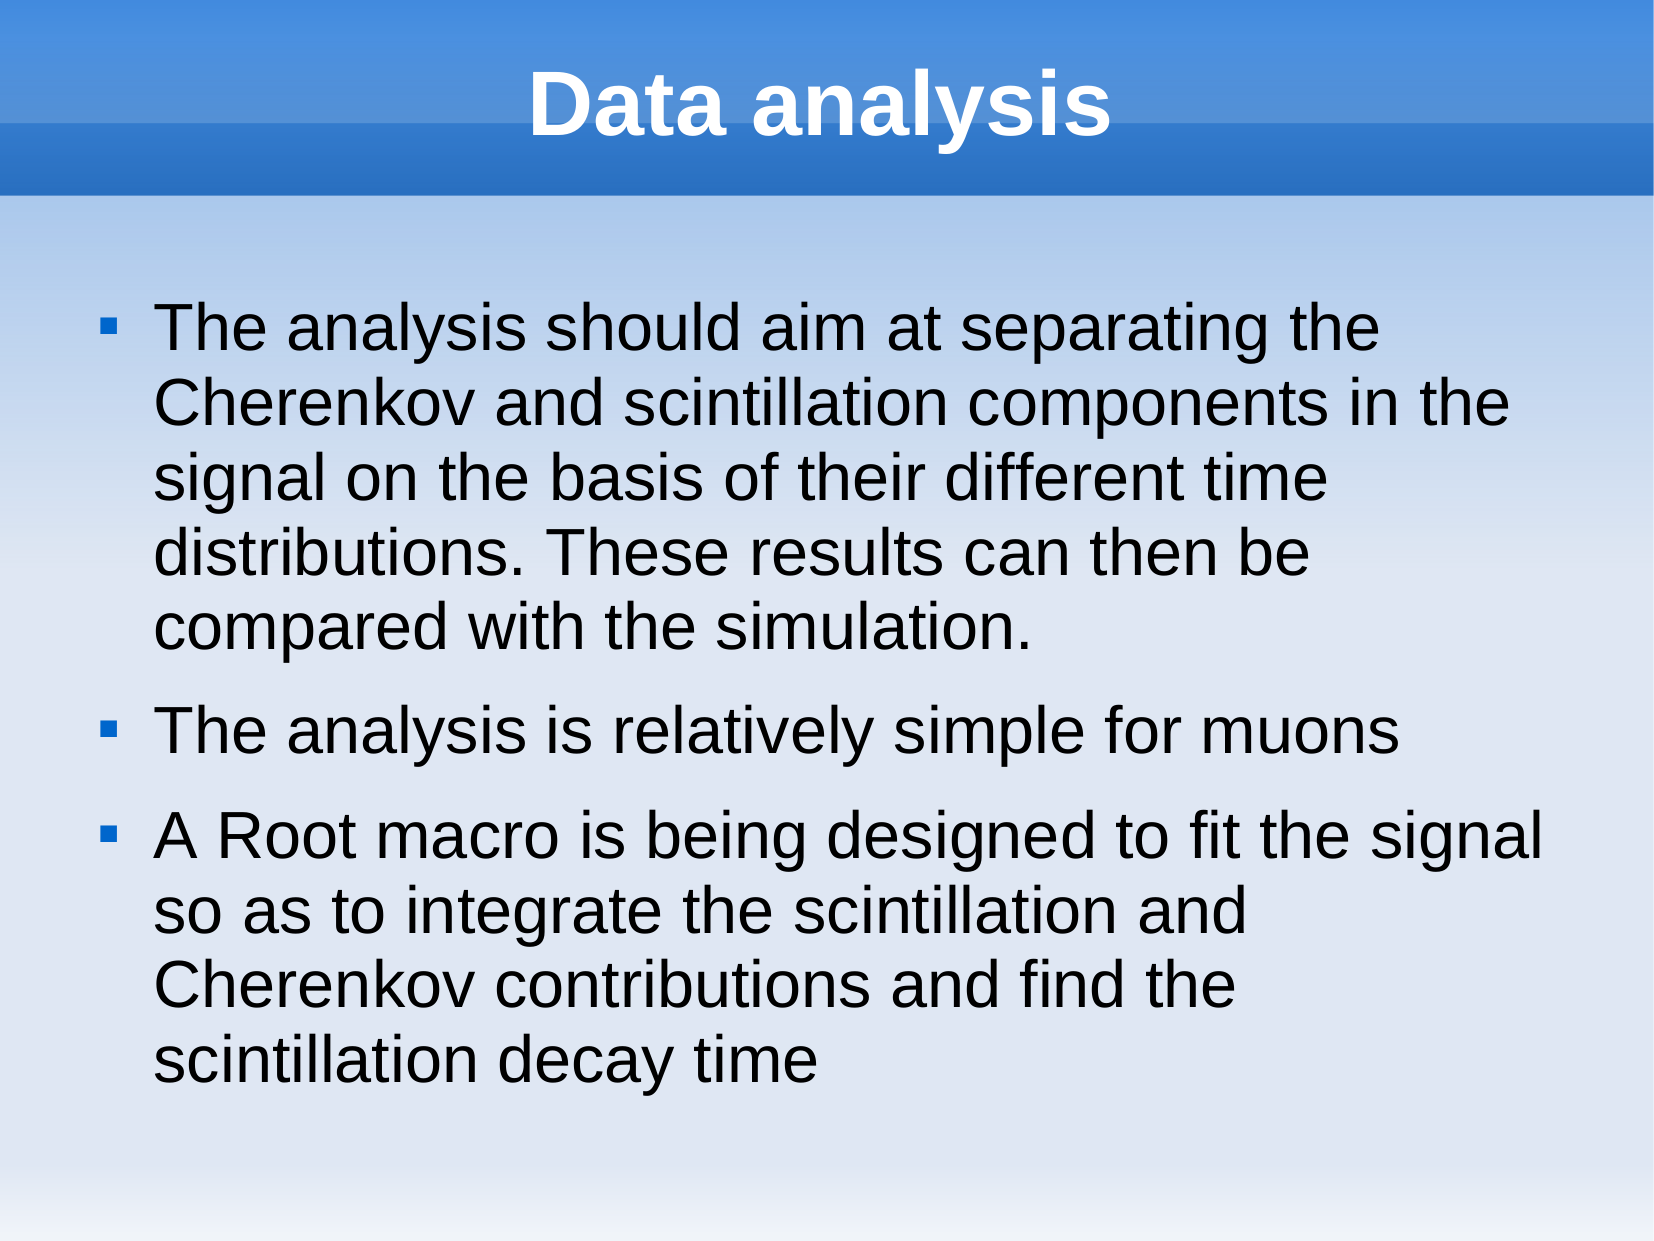

# Data analysis
The analysis should aim at separating the Cherenkov and scintillation components in the signal on the basis of their different time distributions. These results can then be compared with the simulation.
The analysis is relatively simple for muons
A Root macro is being designed to fit the signal so as to integrate the scintillation and Cherenkov contributions and find the scintillation decay time